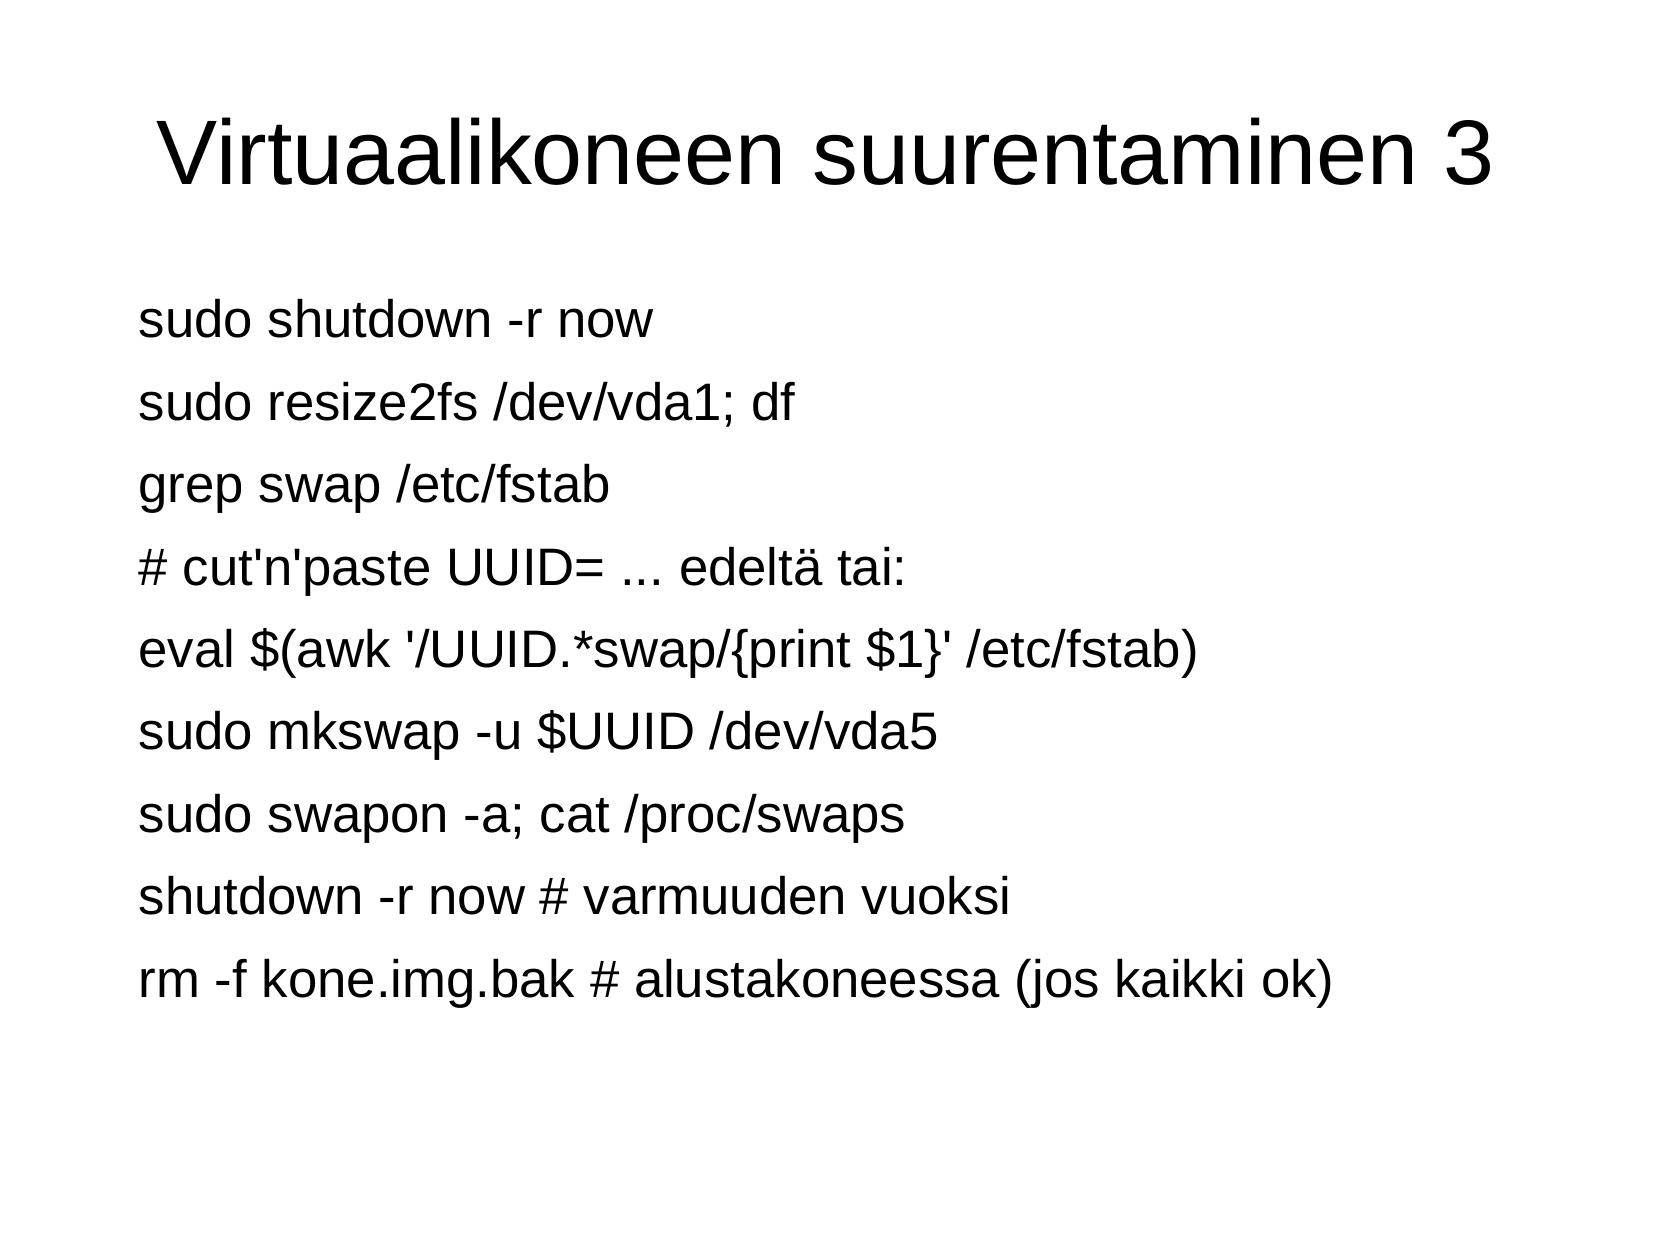

# Virtuaalikoneen suurentaminen 3
sudo shutdown -r now
sudo resize2fs /dev/vda1; df
grep swap /etc/fstab
# cut'n'paste UUID= ... edeltä tai:
eval $(awk '/UUID.*swap/{print $1}' /etc/fstab)
sudo mkswap -u $UUID /dev/vda5
sudo swapon -a; cat /proc/swaps
shutdown -r now # varmuuden vuoksi
rm -f kone.img.bak # alustakoneessa (jos kaikki ok)